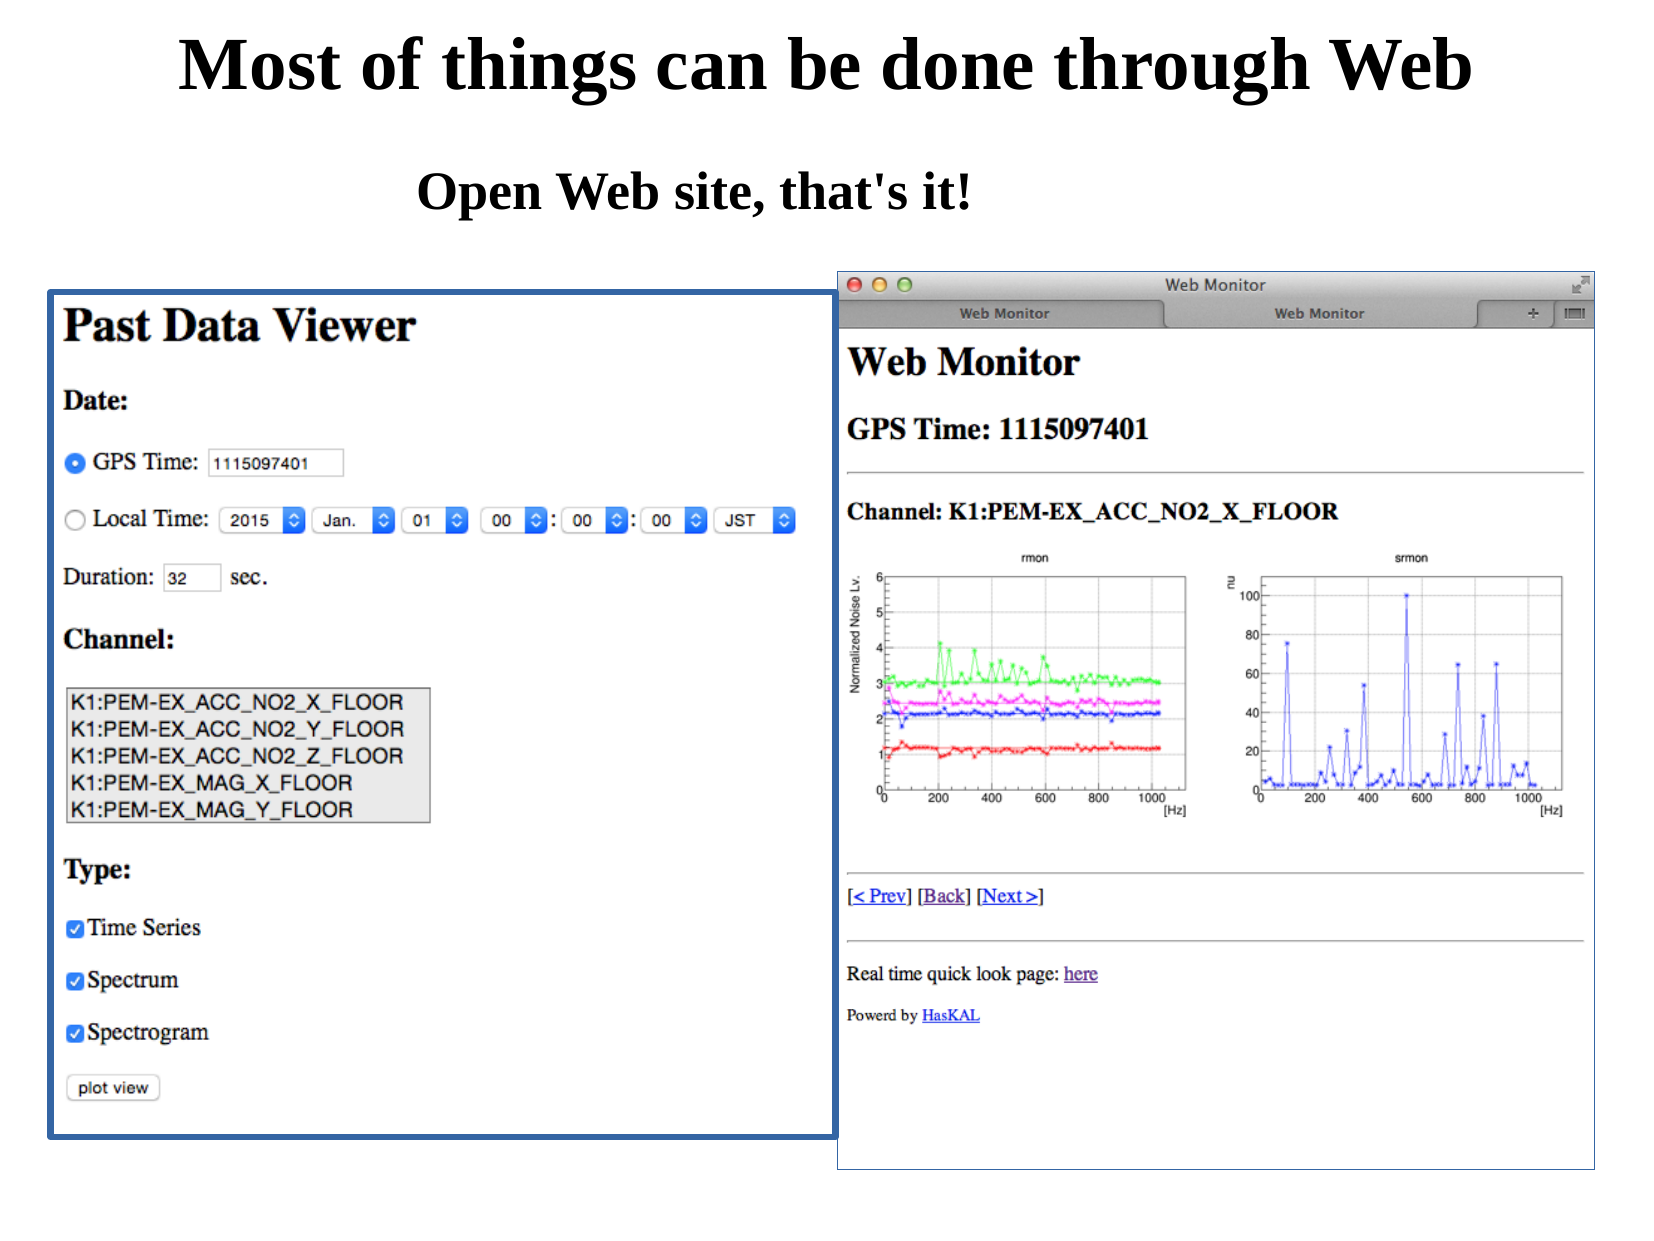

# Most of things can be done through Web
Open Web site, that's it!
12